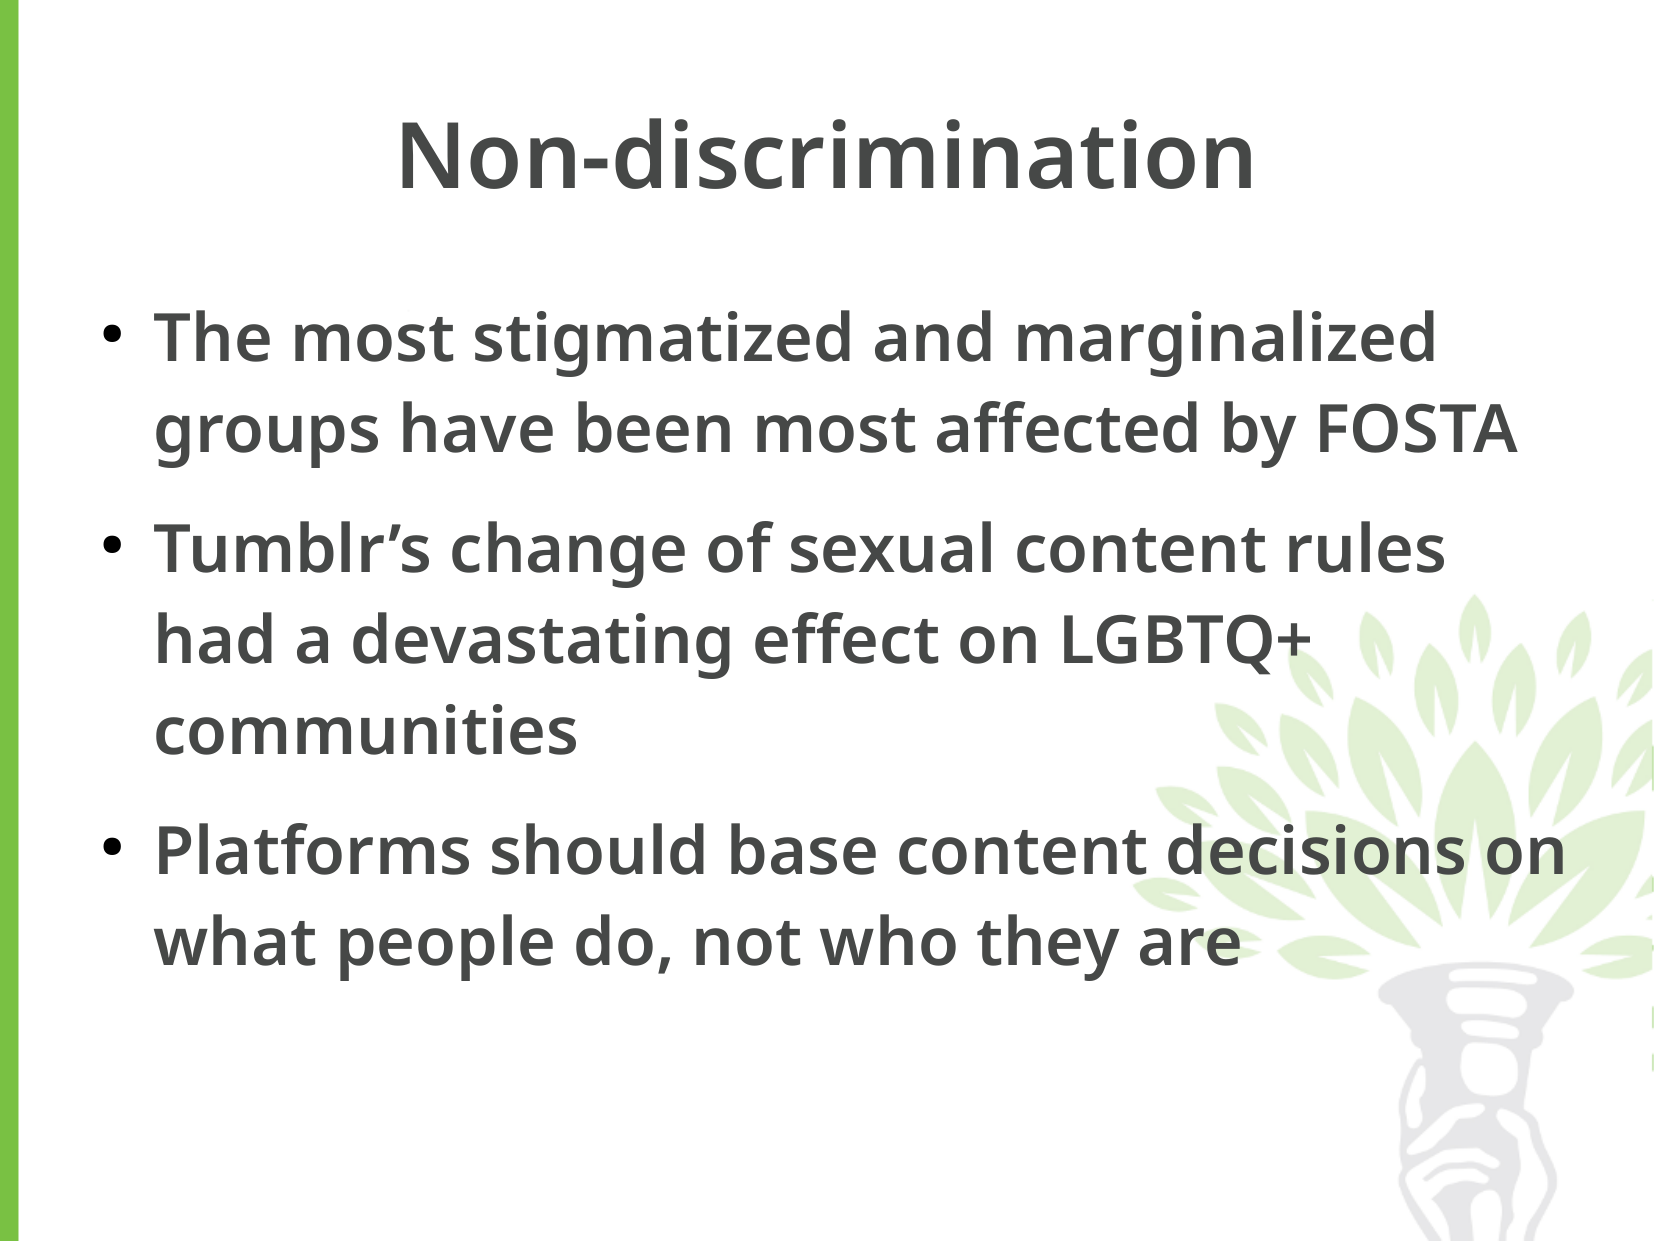

# Non-discrimination
The most stigmatized and marginalized groups have been most affected by FOSTA
Tumblr’s change of sexual content rules had a devastating effect on LGBTQ+ communities
Platforms should base content decisions on what people do, not who they are